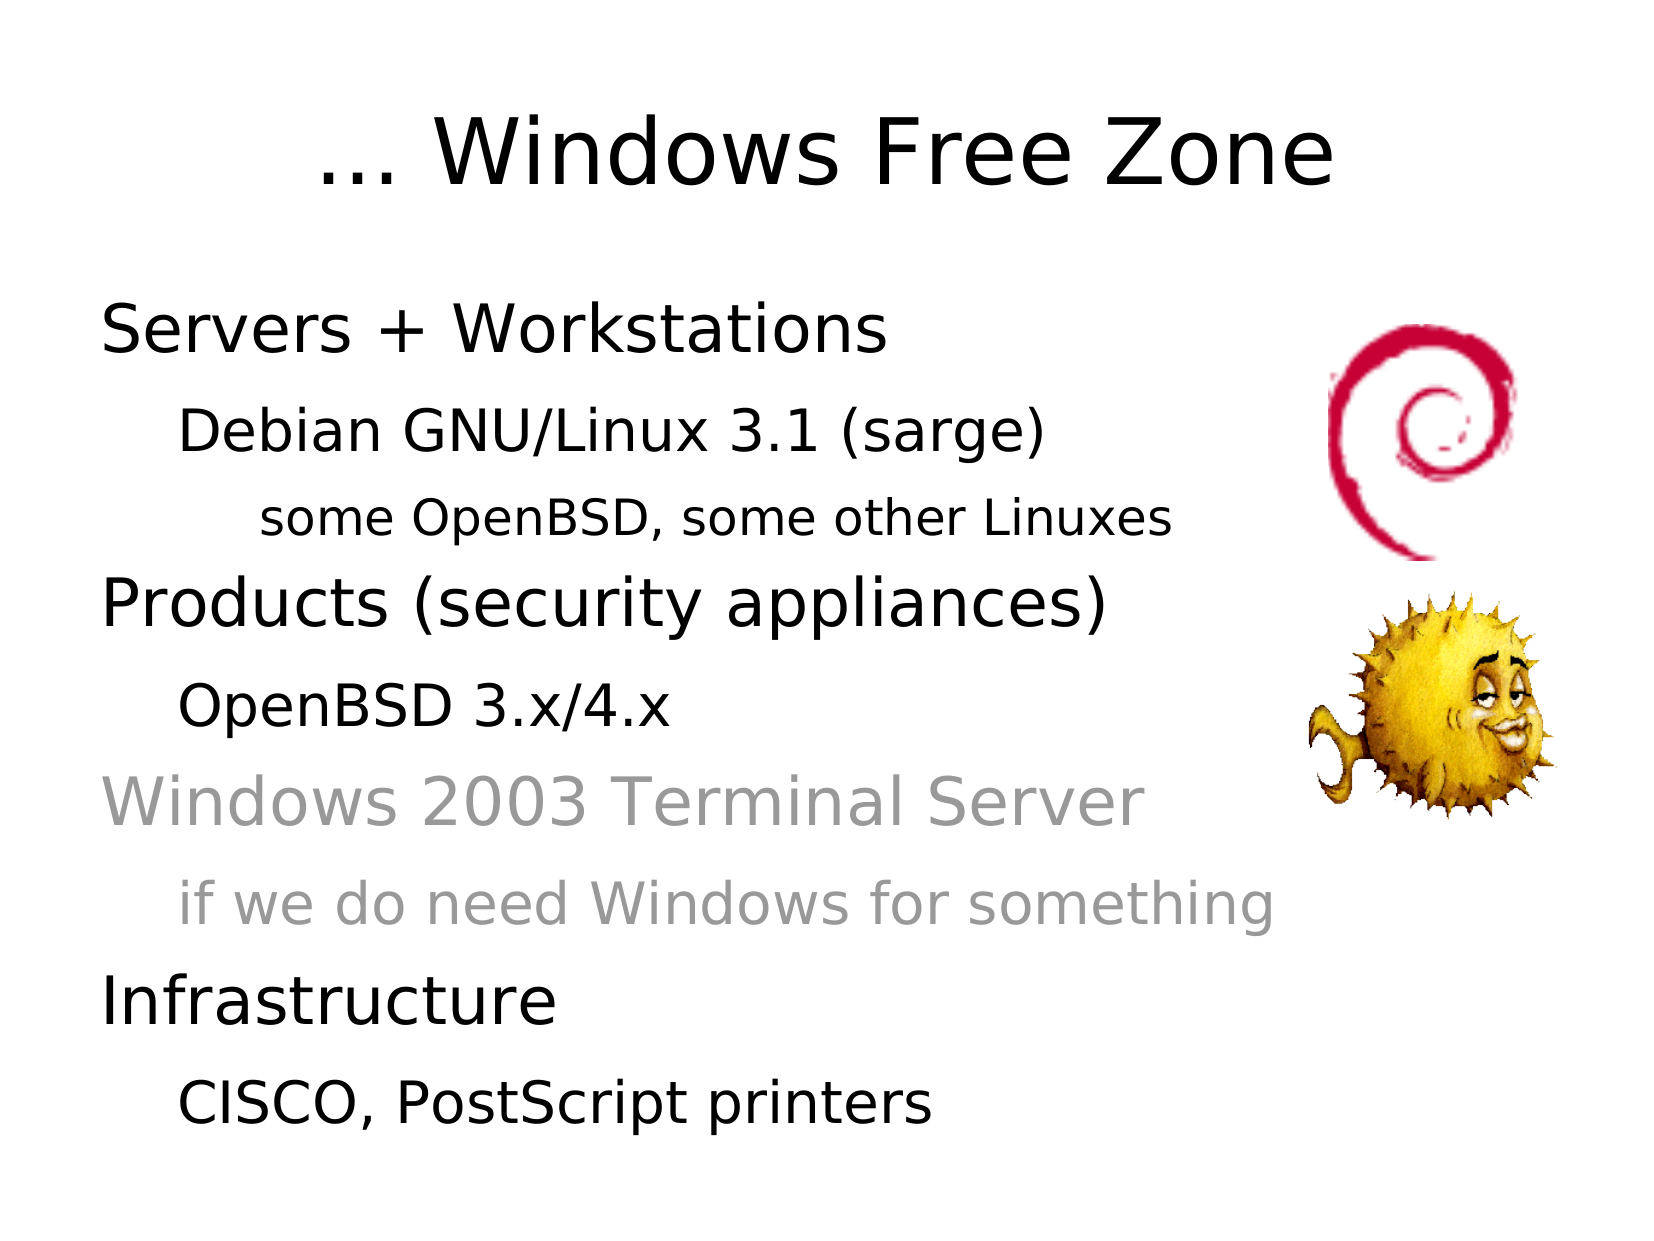

# ... Windows Free Zone
Servers + Workstations
Debian GNU/Linux 3.1 (sarge)
some OpenBSD, some other Linuxes
Products (security appliances)
OpenBSD 3.x/4.x
Windows 2003 Terminal Server
if we do need Windows for something
Infrastructure
CISCO, PostScript printers